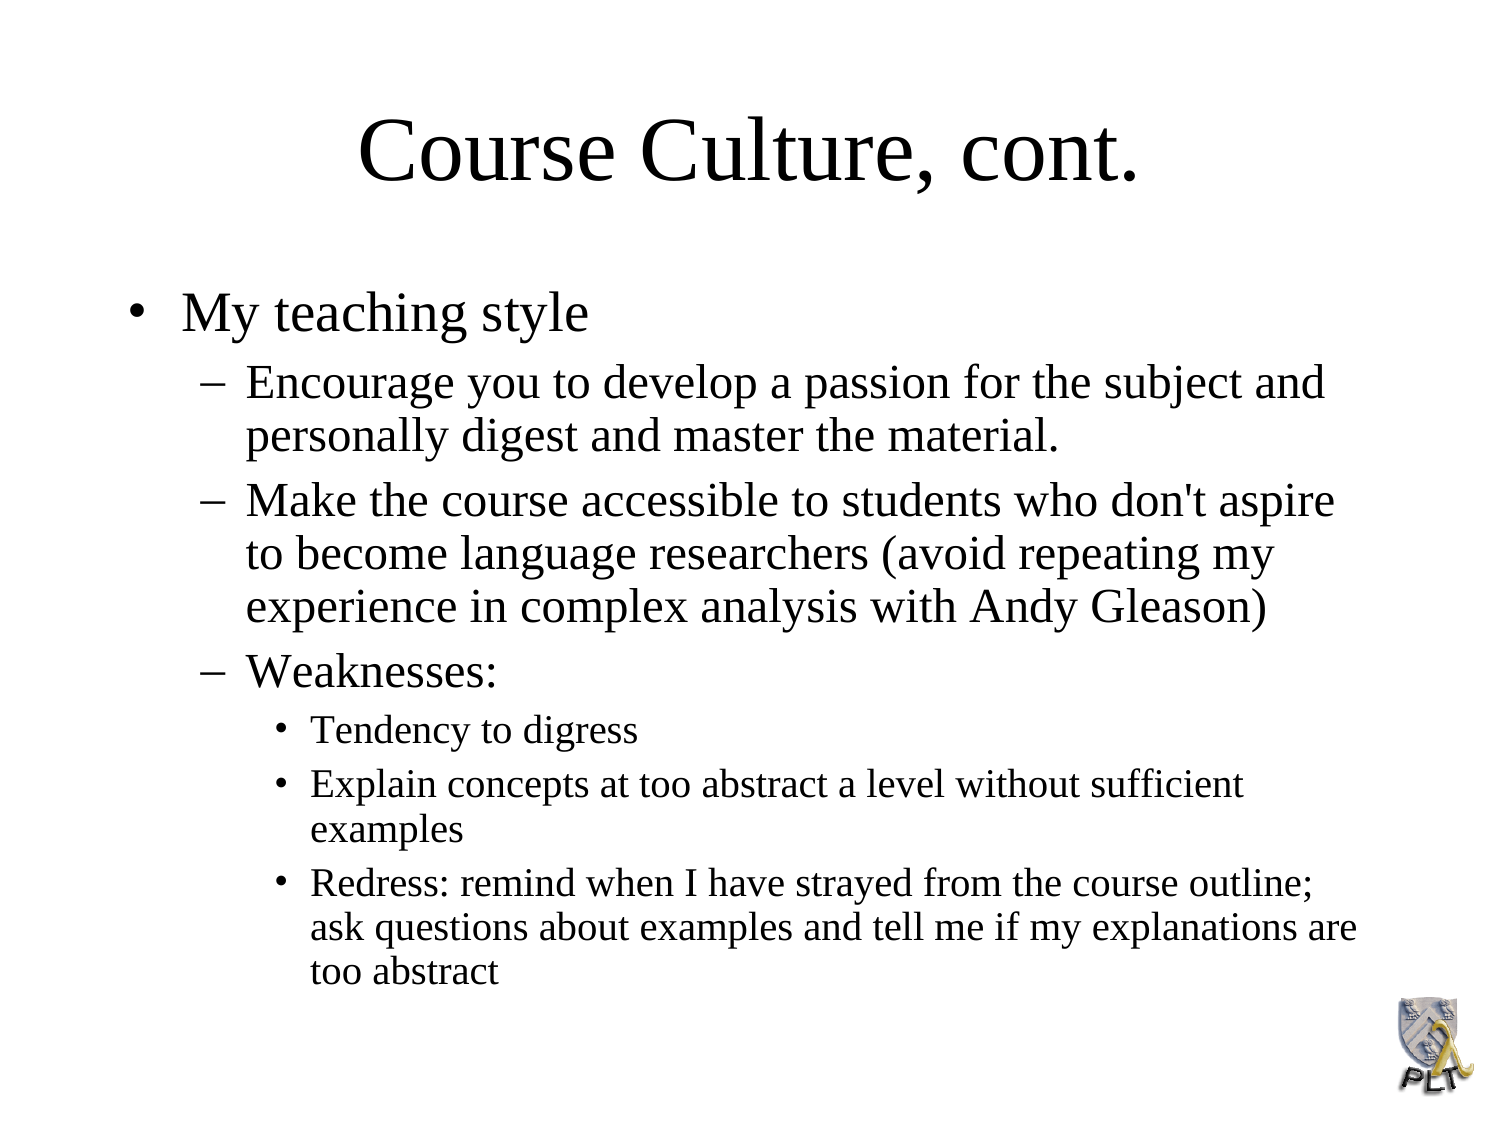

# Course Culture, cont.
My teaching style
Encourage you to develop a passion for the subject and personally digest and master the material.
Make the course accessible to students who don't aspire to become language researchers (avoid repeating my experience in complex analysis with Andy Gleason)‏
Weaknesses:
Tendency to digress
Explain concepts at too abstract a level without sufficient examples
Redress: remind when I have strayed from the course outline; ask questions about examples and tell me if my explanations are too abstract